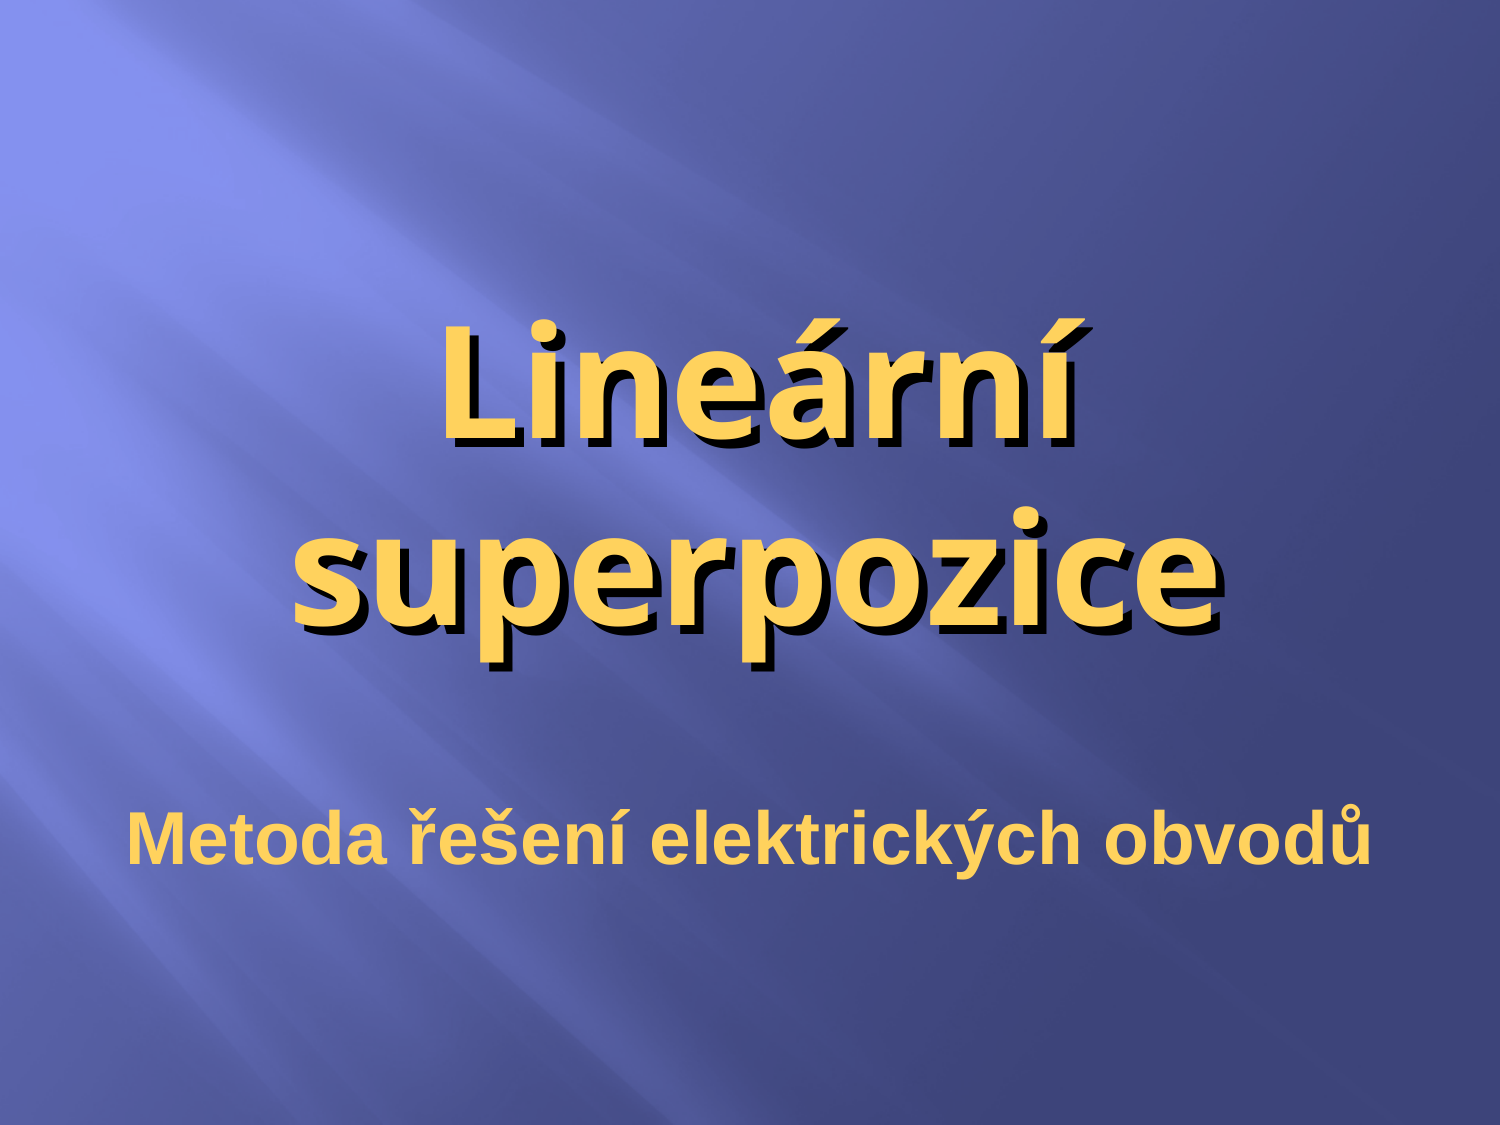

# Lineární superpozice
Metoda řešení elektrických obvodů